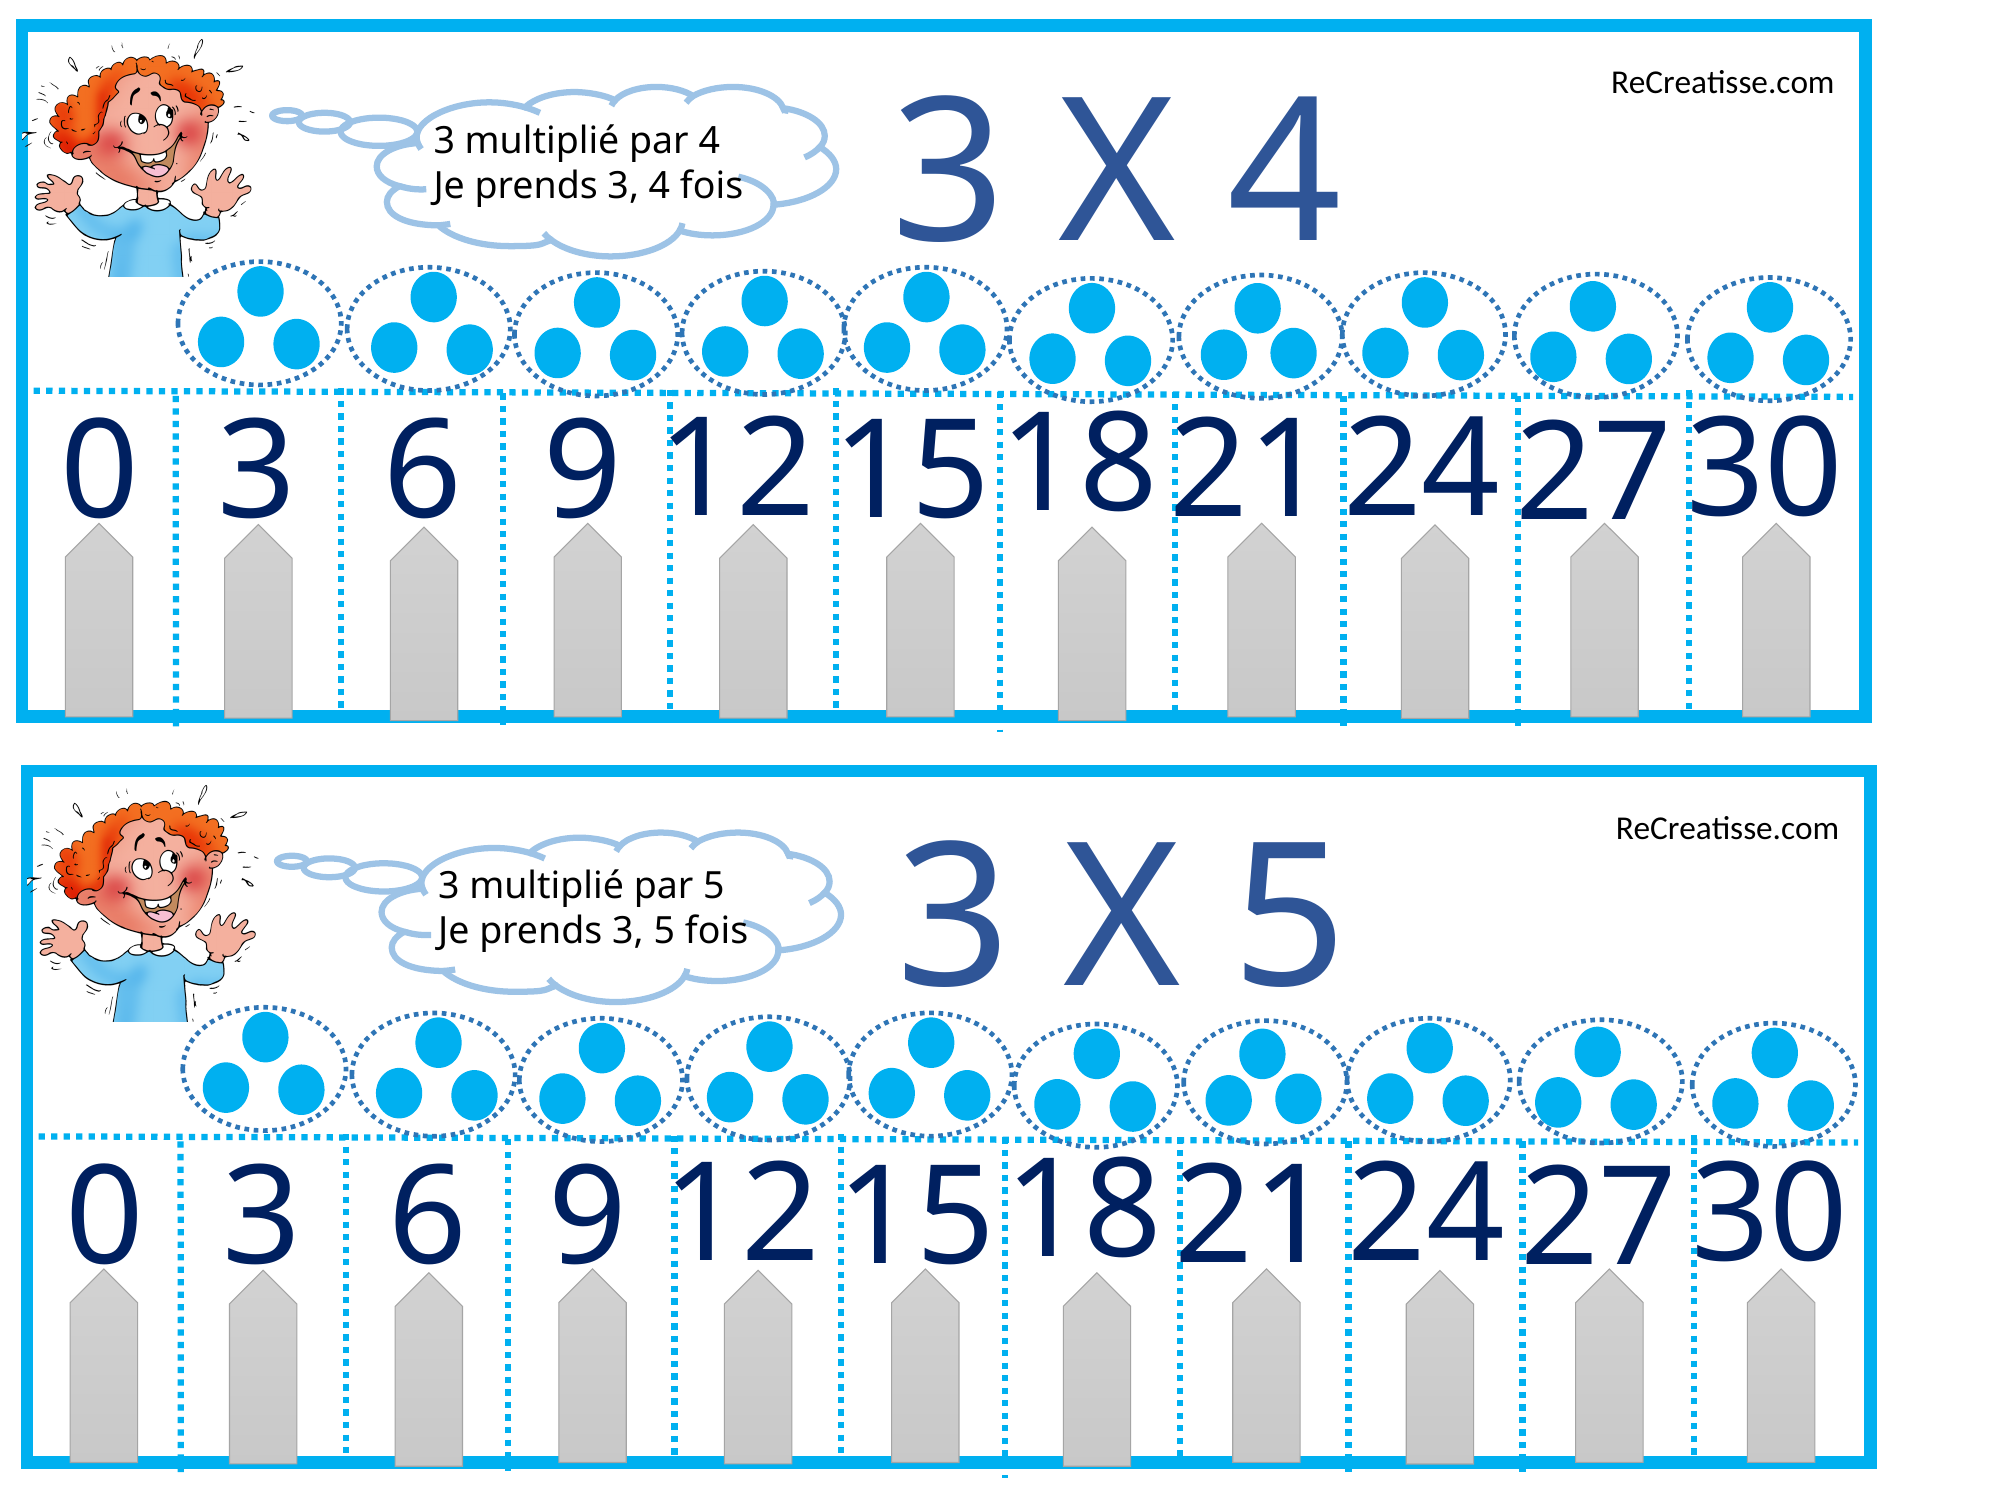

3 X 4
ReCreatisse.com
3 multiplié par 4
Je prends 3, 4 fois
18
12
24
30
21
0
3
6
15
9
27
3 X 5
ReCreatisse.com
3 multiplié par 5
Je prends 3, 5 fois
18
12
24
30
21
0
3
6
15
9
27